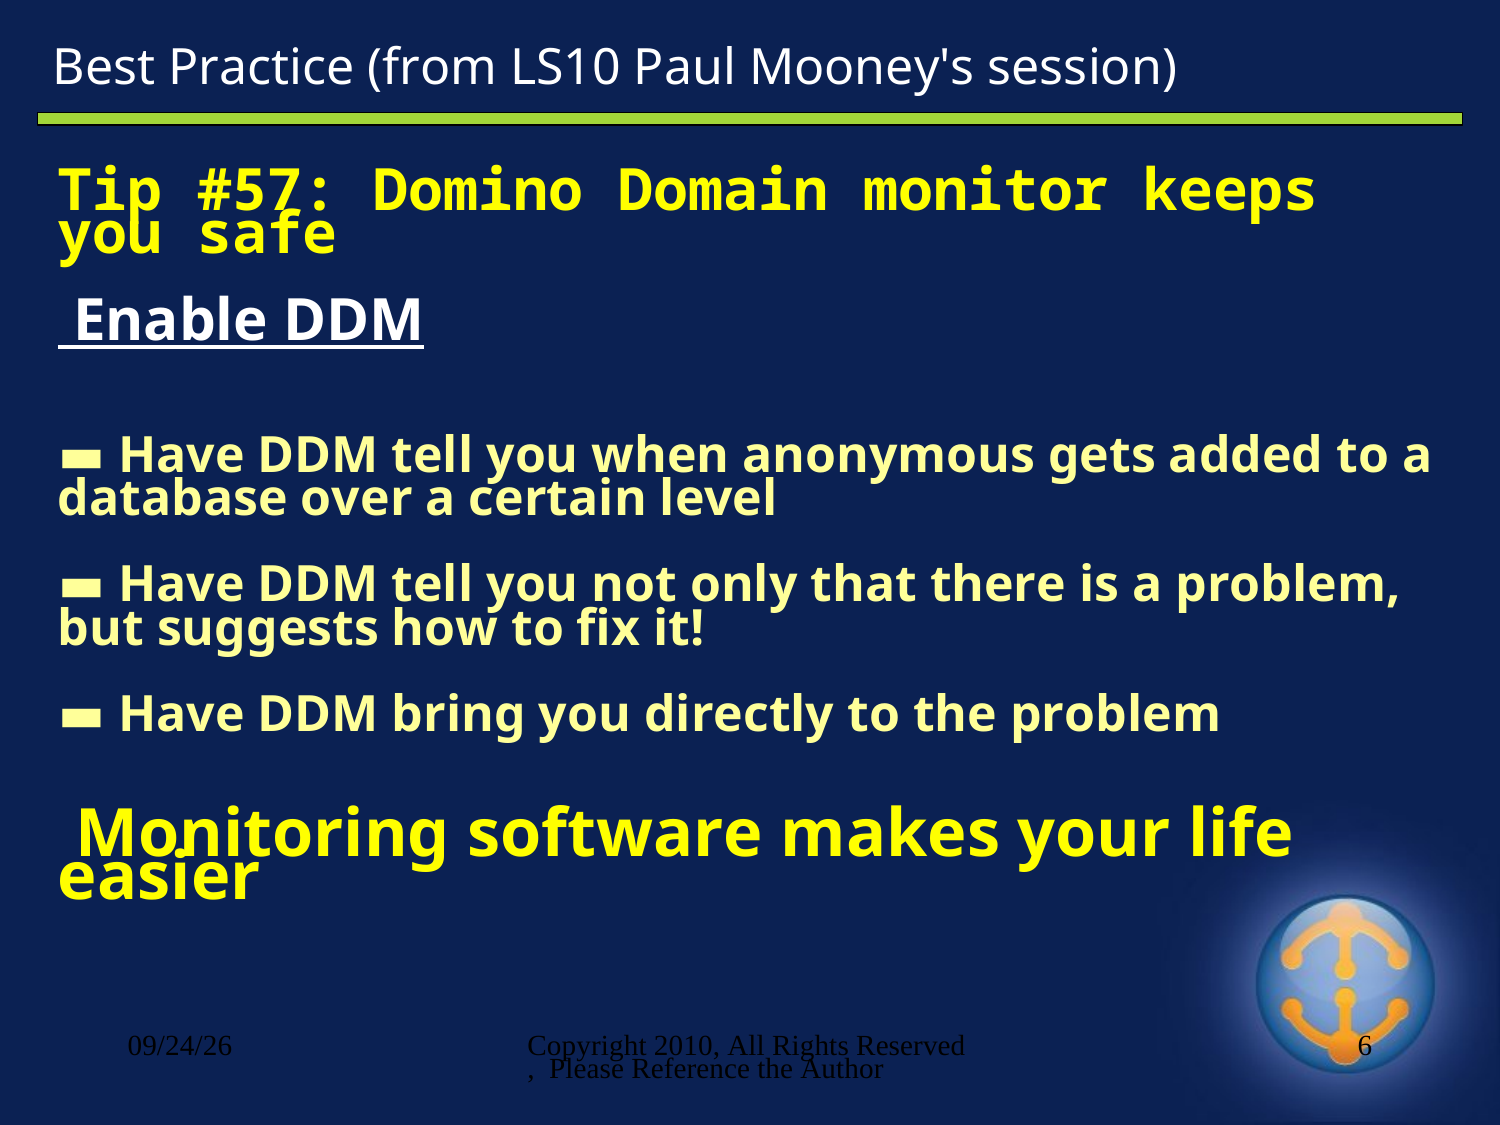

Best Practice (from LS10 Paul Mooney's session)
Tip #57: Domino Domain monitor keeps you safe
 Enable DDM
▬ Have DDM tell you when anonymous gets added to a database over a certain level
▬ Have DDM tell you not only that there is a problem, but suggests how to fix it!
▬ Have DDM bring you directly to the problem
 Monitoring software makes your life easier
Copyright 2010, All Rights Reserved, Please Reference the Author
6